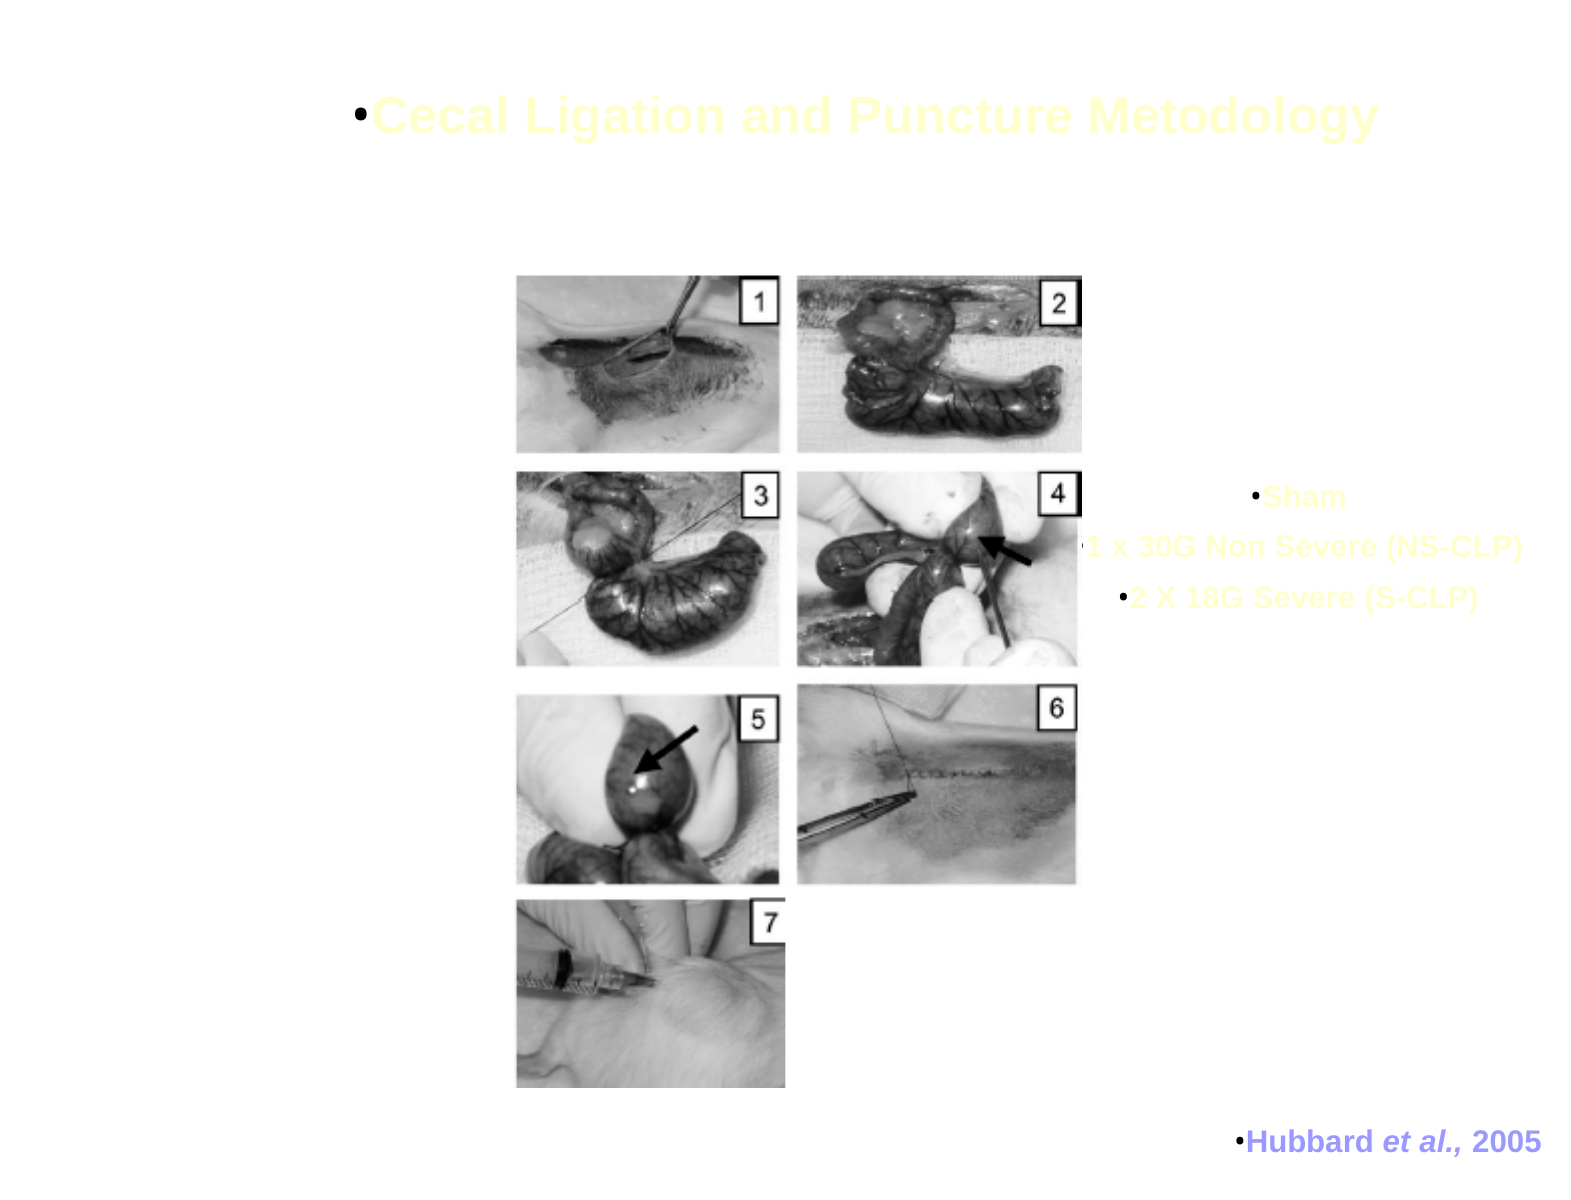

Cecal Ligation and Puncture Metodology
Sham
1 x 30G Non Severe (NS-CLP)
2 X 18G Severe (S-CLP)
Hubbard et al., 2005